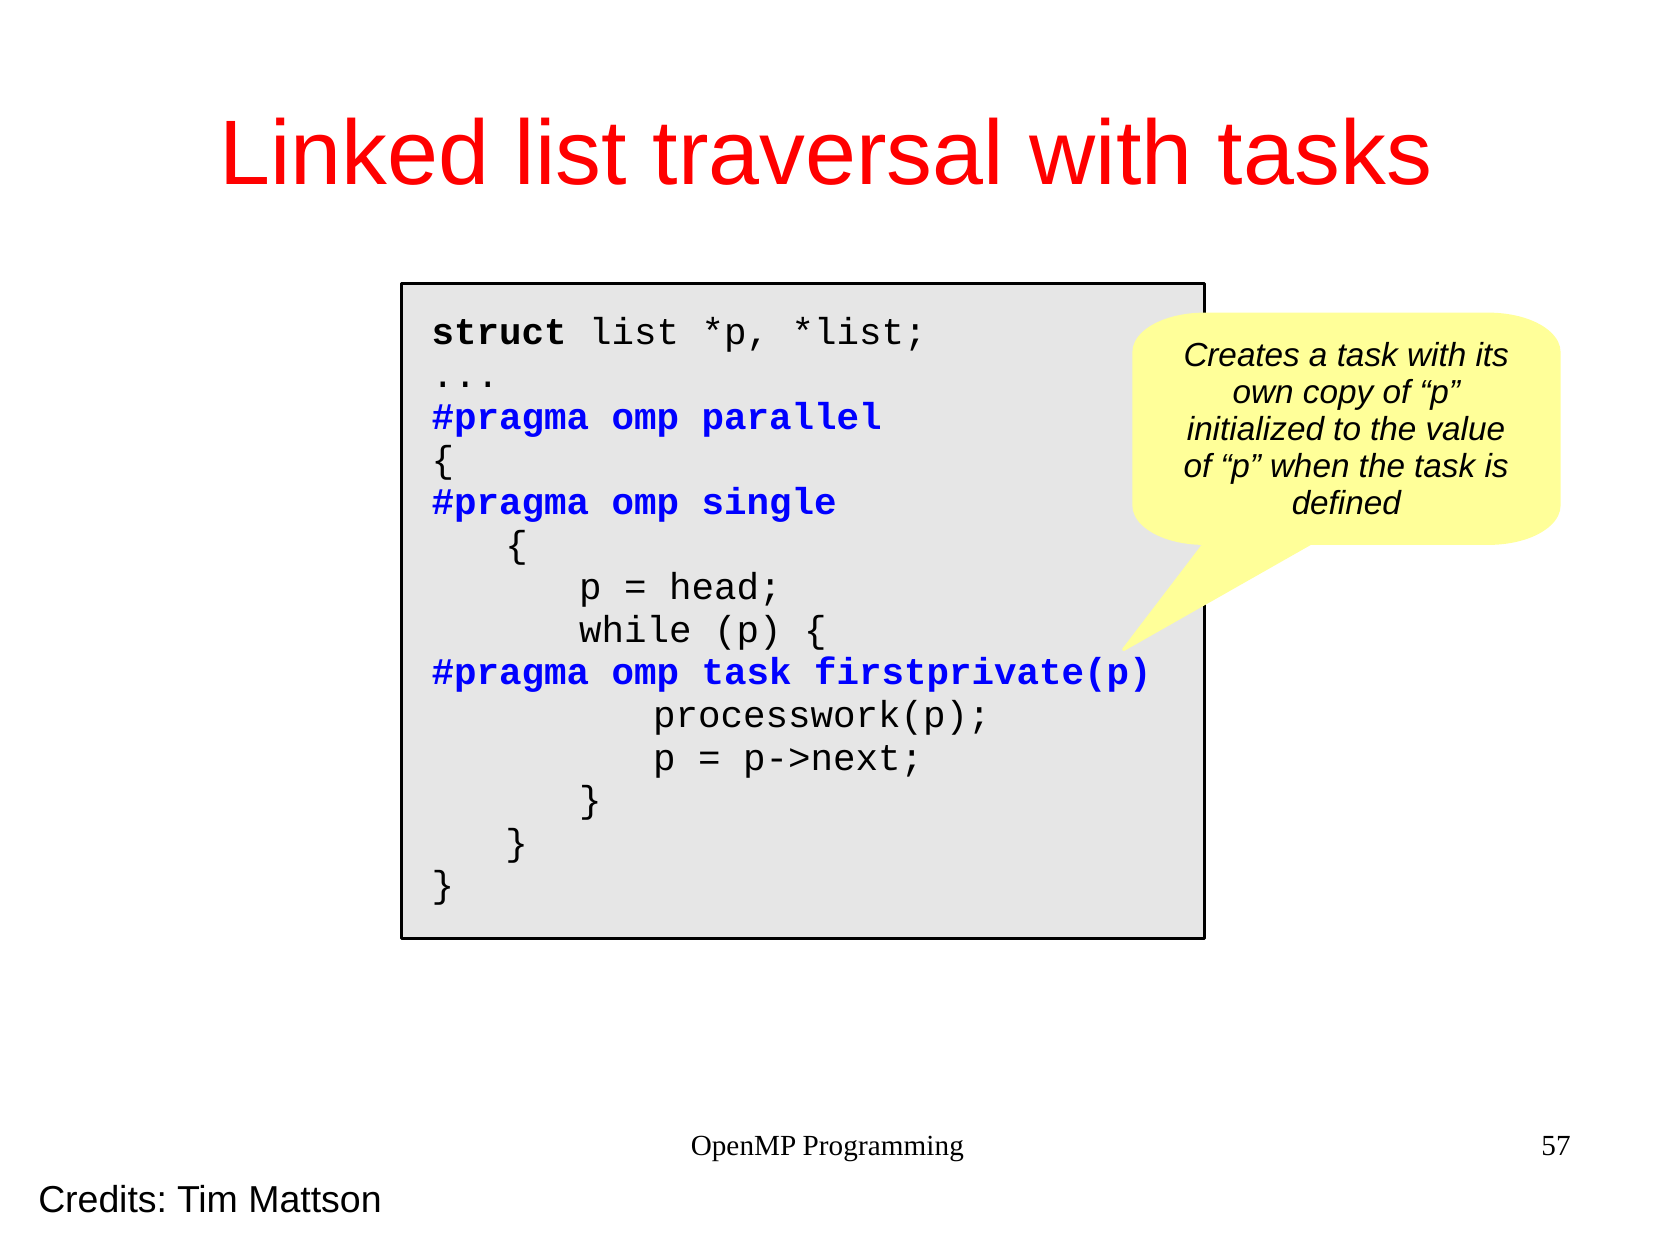

# Linked list traversal with tasks
struct list *p, *list;
...
#pragma omp parallel
{
#pragma omp single
	{
		p = head;
		while (p) {
#pragma omp task firstprivate(p)
			processwork(p);
			p = p->next;
		}
	}
}
Creates a task with its
own copy of “p”
initialized to the value
of “p” when the task is
defined
OpenMP Programming
57
Credits: Tim Mattson